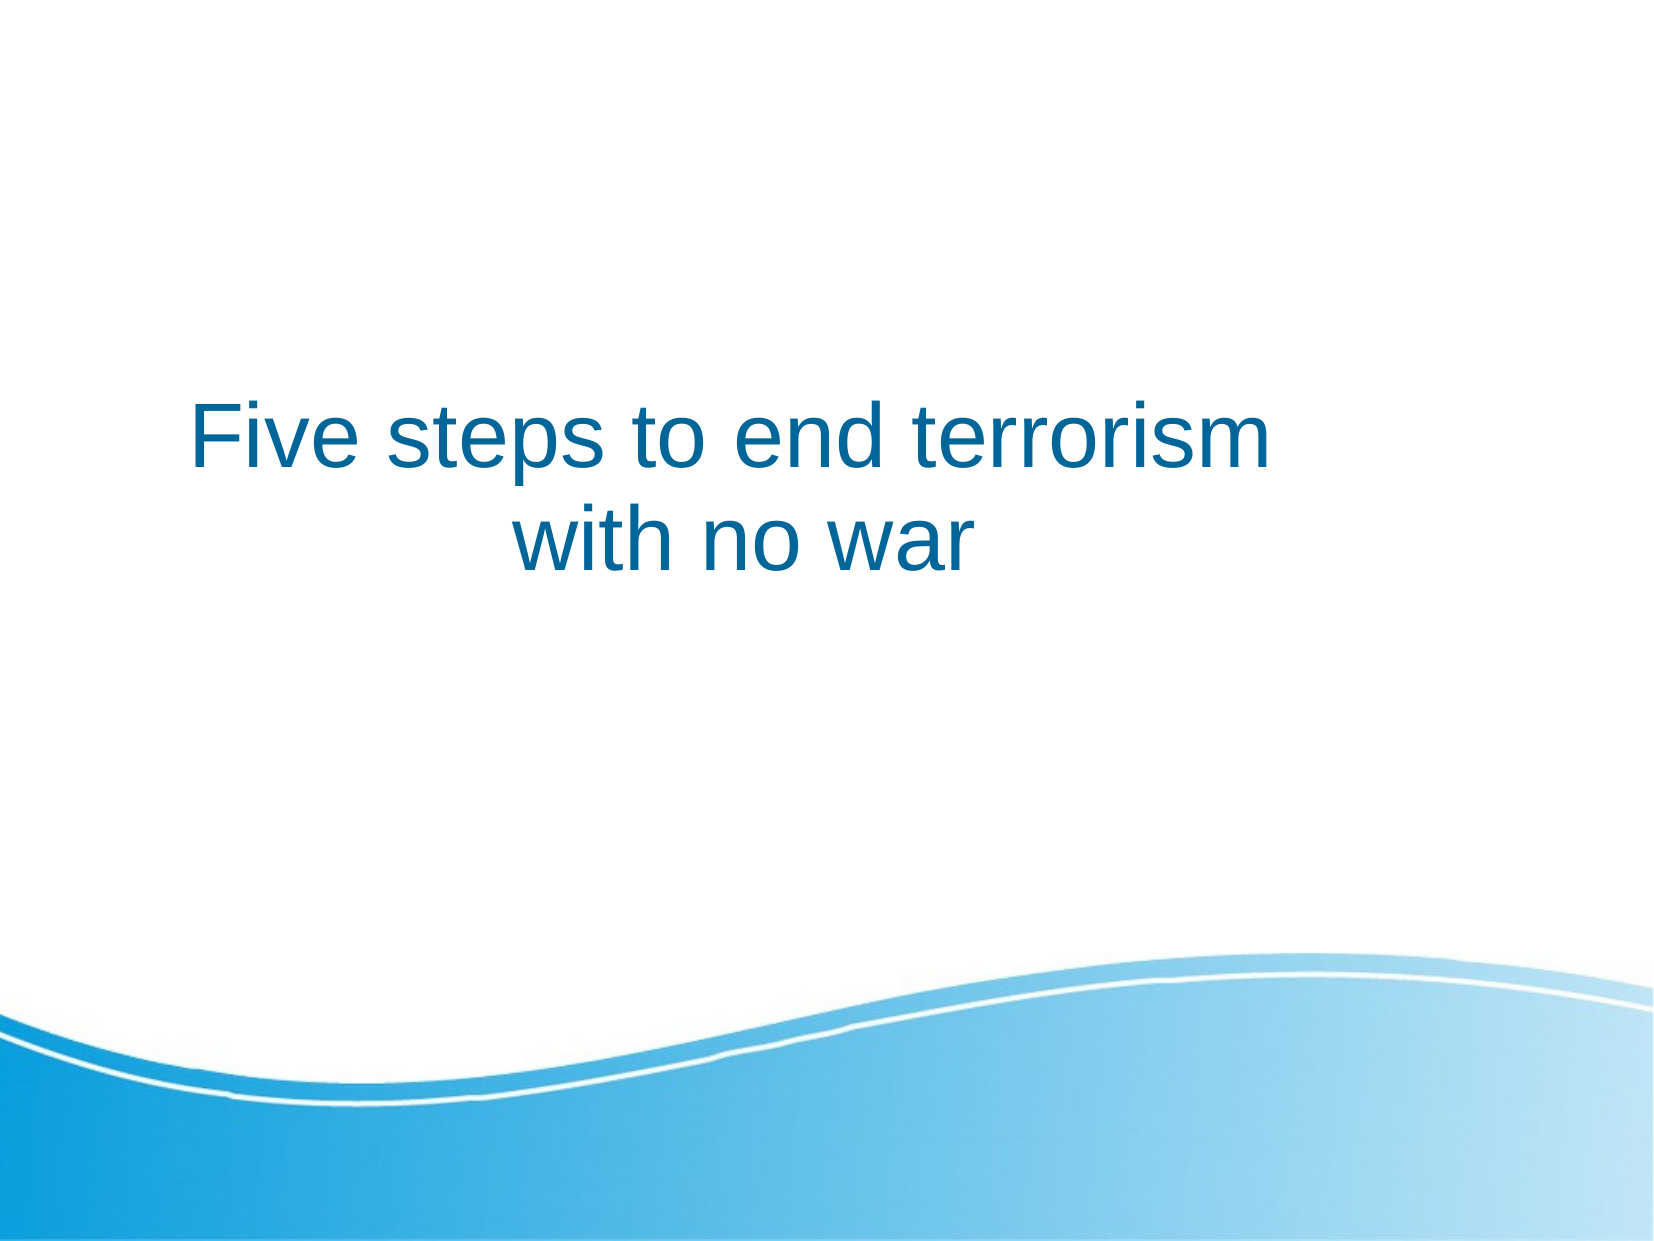

# Five steps to end terrorism with no war